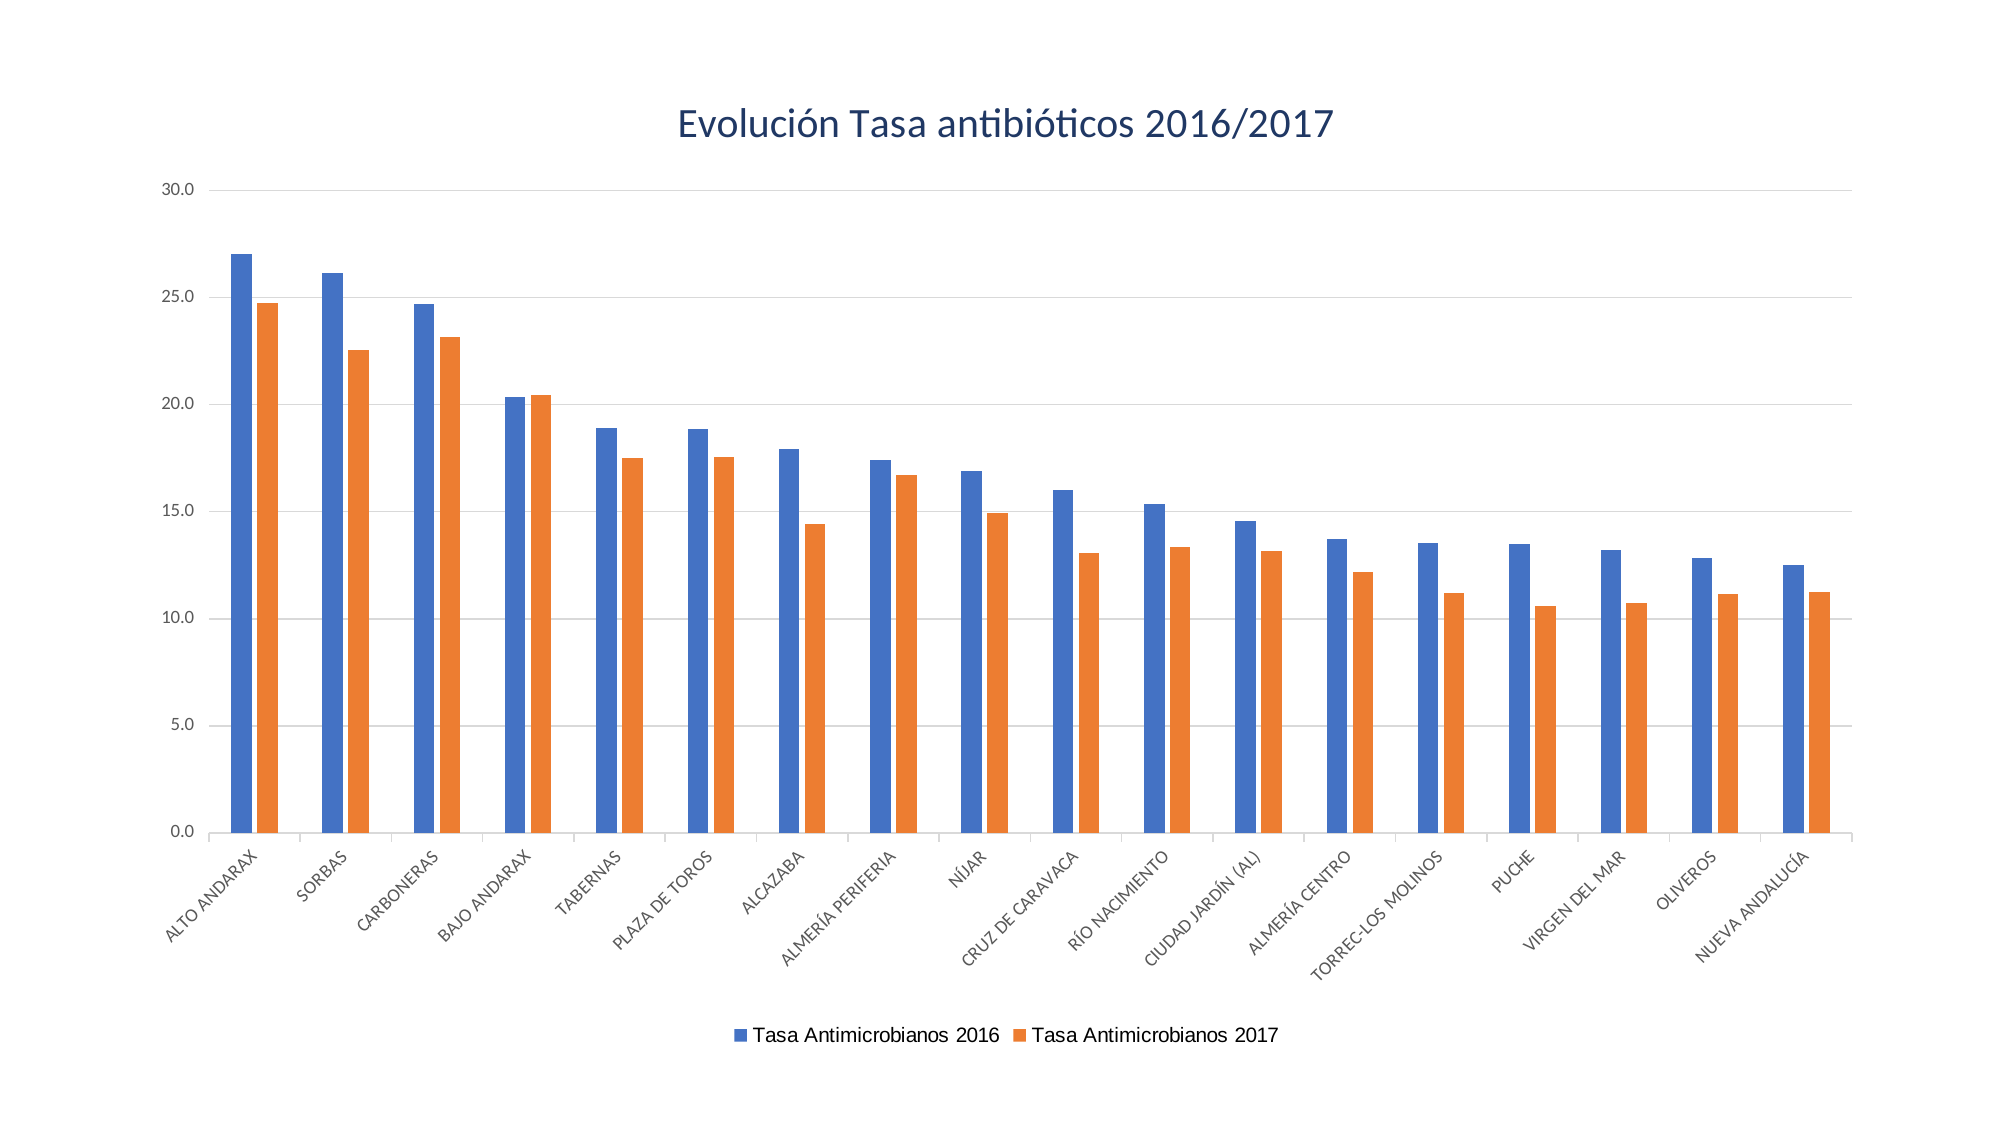

### Chart: Evolución Tasa antibióticos 2016/2017
| Category | Tasa Antimicrobianos 2016 | Tasa Antimicrobianos 2017 |
|---|---|---|
| ALTO ANDARAX | 27.03 | 24.74 |
| SORBAS | 26.13 | 22.55 |
| CARBONERAS | 24.7 | 23.16 |
| BAJO ANDARAX | 20.34 | 20.43 |
| TABERNAS | 18.93 | 17.49 |
| PLAZA DE TOROS | 18.87 | 17.55 |
| ALCAZABA | 17.95 | 14.44 |
| ALMERÍA PERIFERIA | 17.4 | 16.73 |
| NÍJAR | 16.91 | 14.94 |
| CRUZ DE CARAVACA | 16.0 | 13.06 |
| RÍO NACIMIENTO | 15.34 | 13.35 |
| CIUDAD JARDÍN (AL) | 14.59 | 13.16 |
| ALMERÍA CENTRO | 13.73 | 12.17 |
| TORREC-LOS MOLINOS | 13.54 | 11.21 |
| PUCHE | 13.49 | 10.61 |
| VIRGEN DEL MAR | 13.19 | 10.76 |
| OLIVEROS | 12.82 | 11.18 |
| NUEVA ANDALUCÍA | 12.51 | 11.23 |